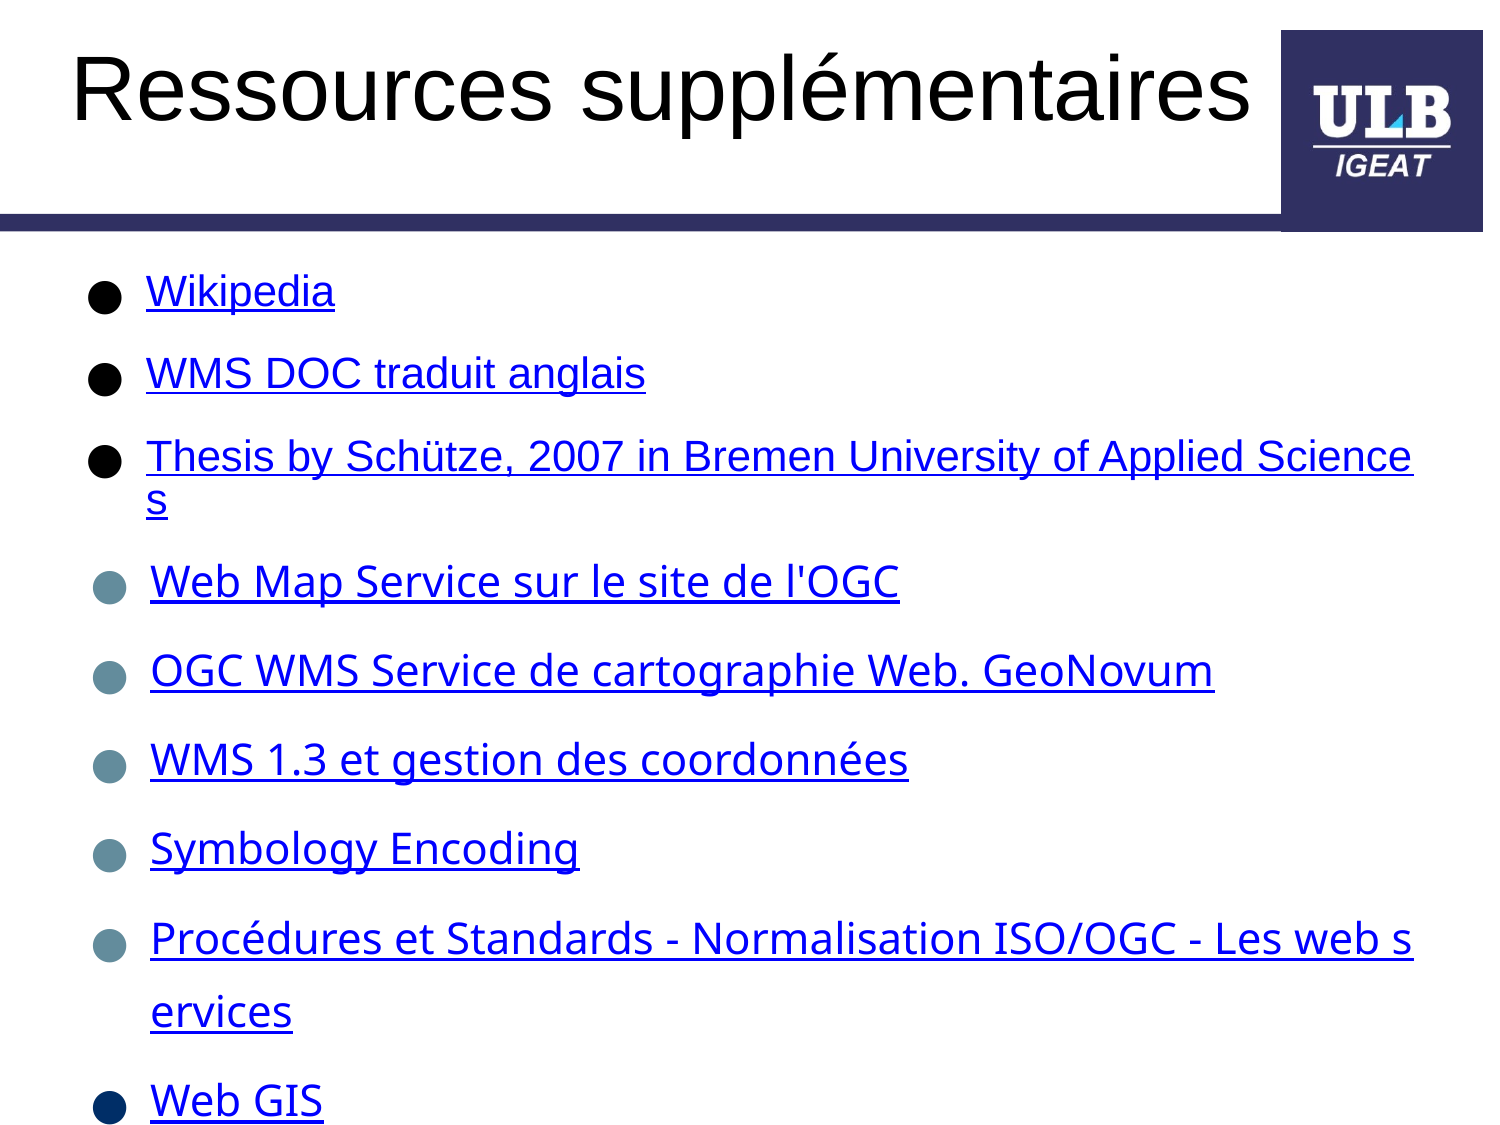

Ressources supplémentaires
Wikipedia
WMS DOC traduit anglais
Thesis by Schütze, 2007 in Bremen University of Applied Sciences
Web Map Service sur le site de l'OGC
OGC WMS Service de cartographie Web. GeoNovum
WMS 1.3 et gestion des coordonnées
Symbology Encoding
Procédures et Standards - Normalisation ISO/OGC - Les web services
Web GIS